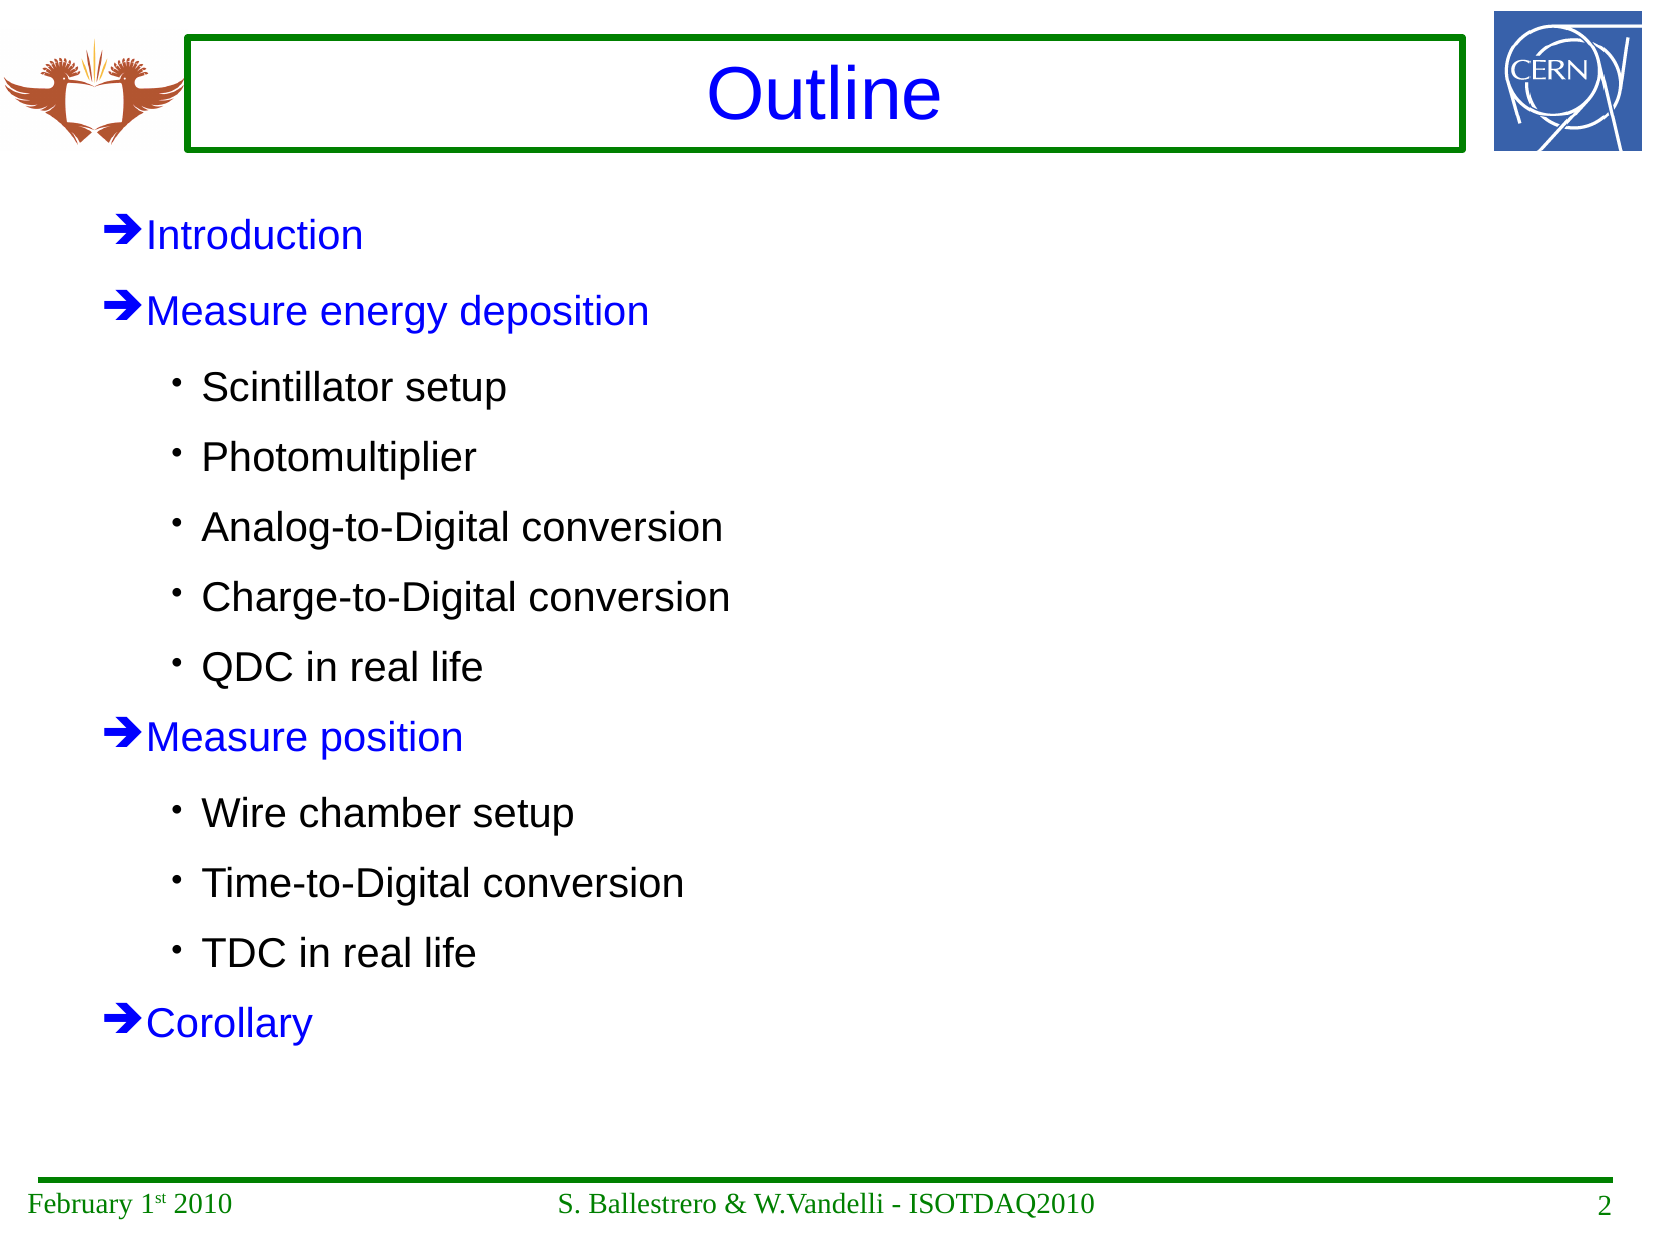

# Outline
Introduction
Measure energy deposition
Scintillator setup
Photomultiplier
Analog-to-Digital conversion
Charge-to-Digital conversion
QDC in real life
Measure position
Wire chamber setup
Time-to-Digital conversion
TDC in real life
Corollary
2